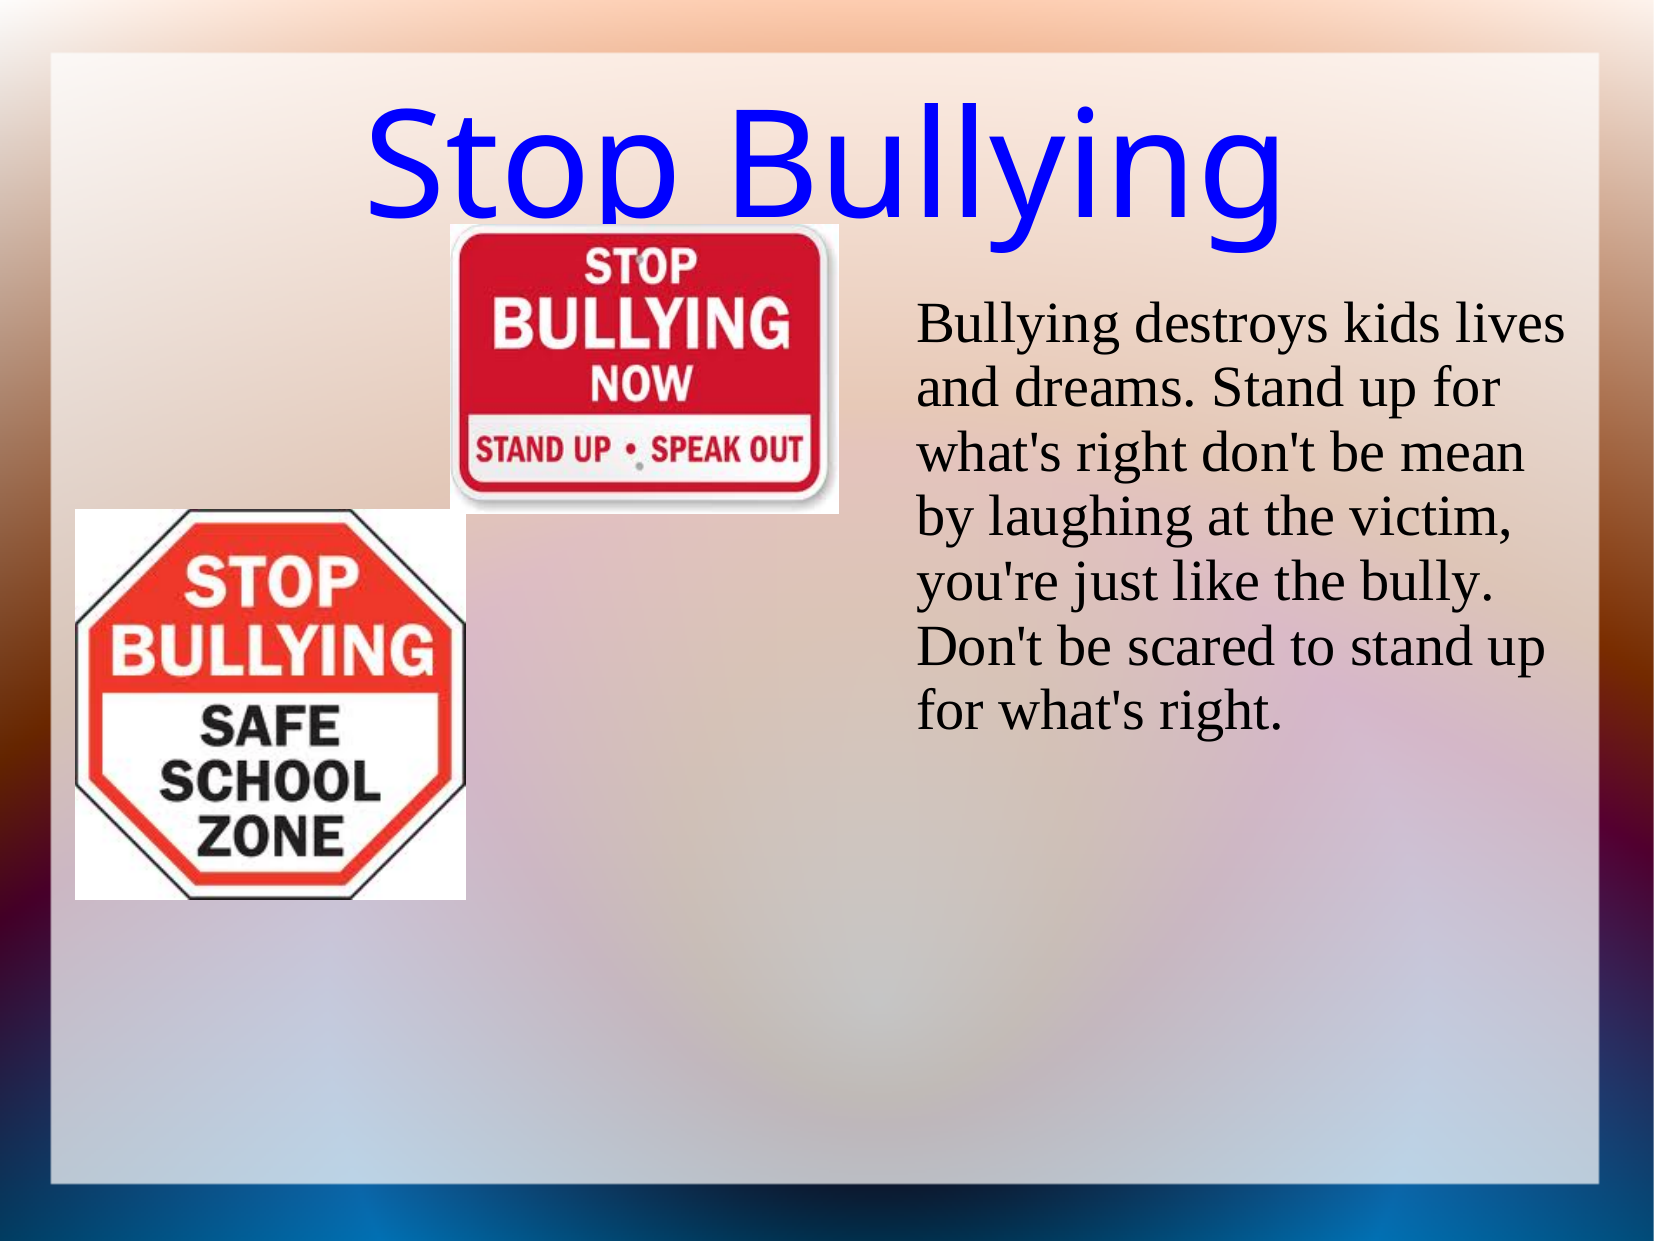

# Stop Bullying
Bullying destroys kids lives and dreams. Stand up for what's right don't be mean by laughing at the victim, you're just like the bully. Don't be scared to stand up for what's right.